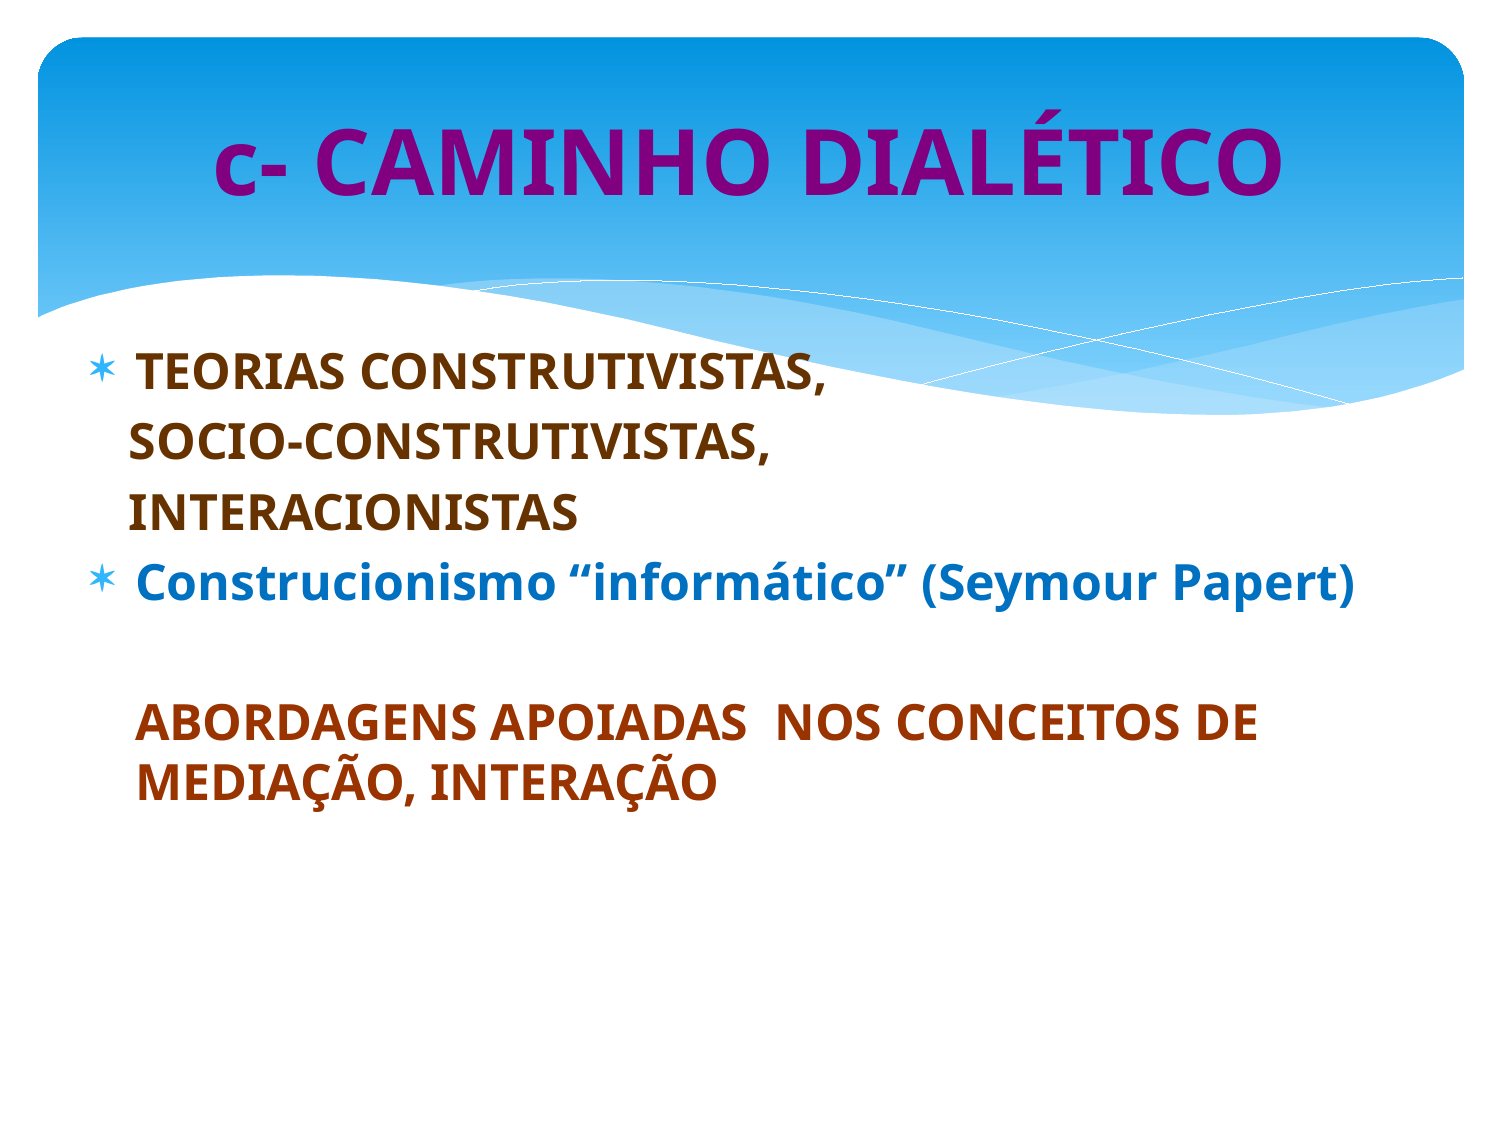

# c- CAMINHO DIALÉTICO
TEORIAS CONSTRUTIVISTAS,
 SOCIO-CONSTRUTIVISTAS,
 INTERACIONISTAS
Construcionismo “informático” (Seymour Papert)
	ABORDAGENS APOIADAS NOS CONCEITOS DE MEDIAÇÃO, INTERAÇÃO